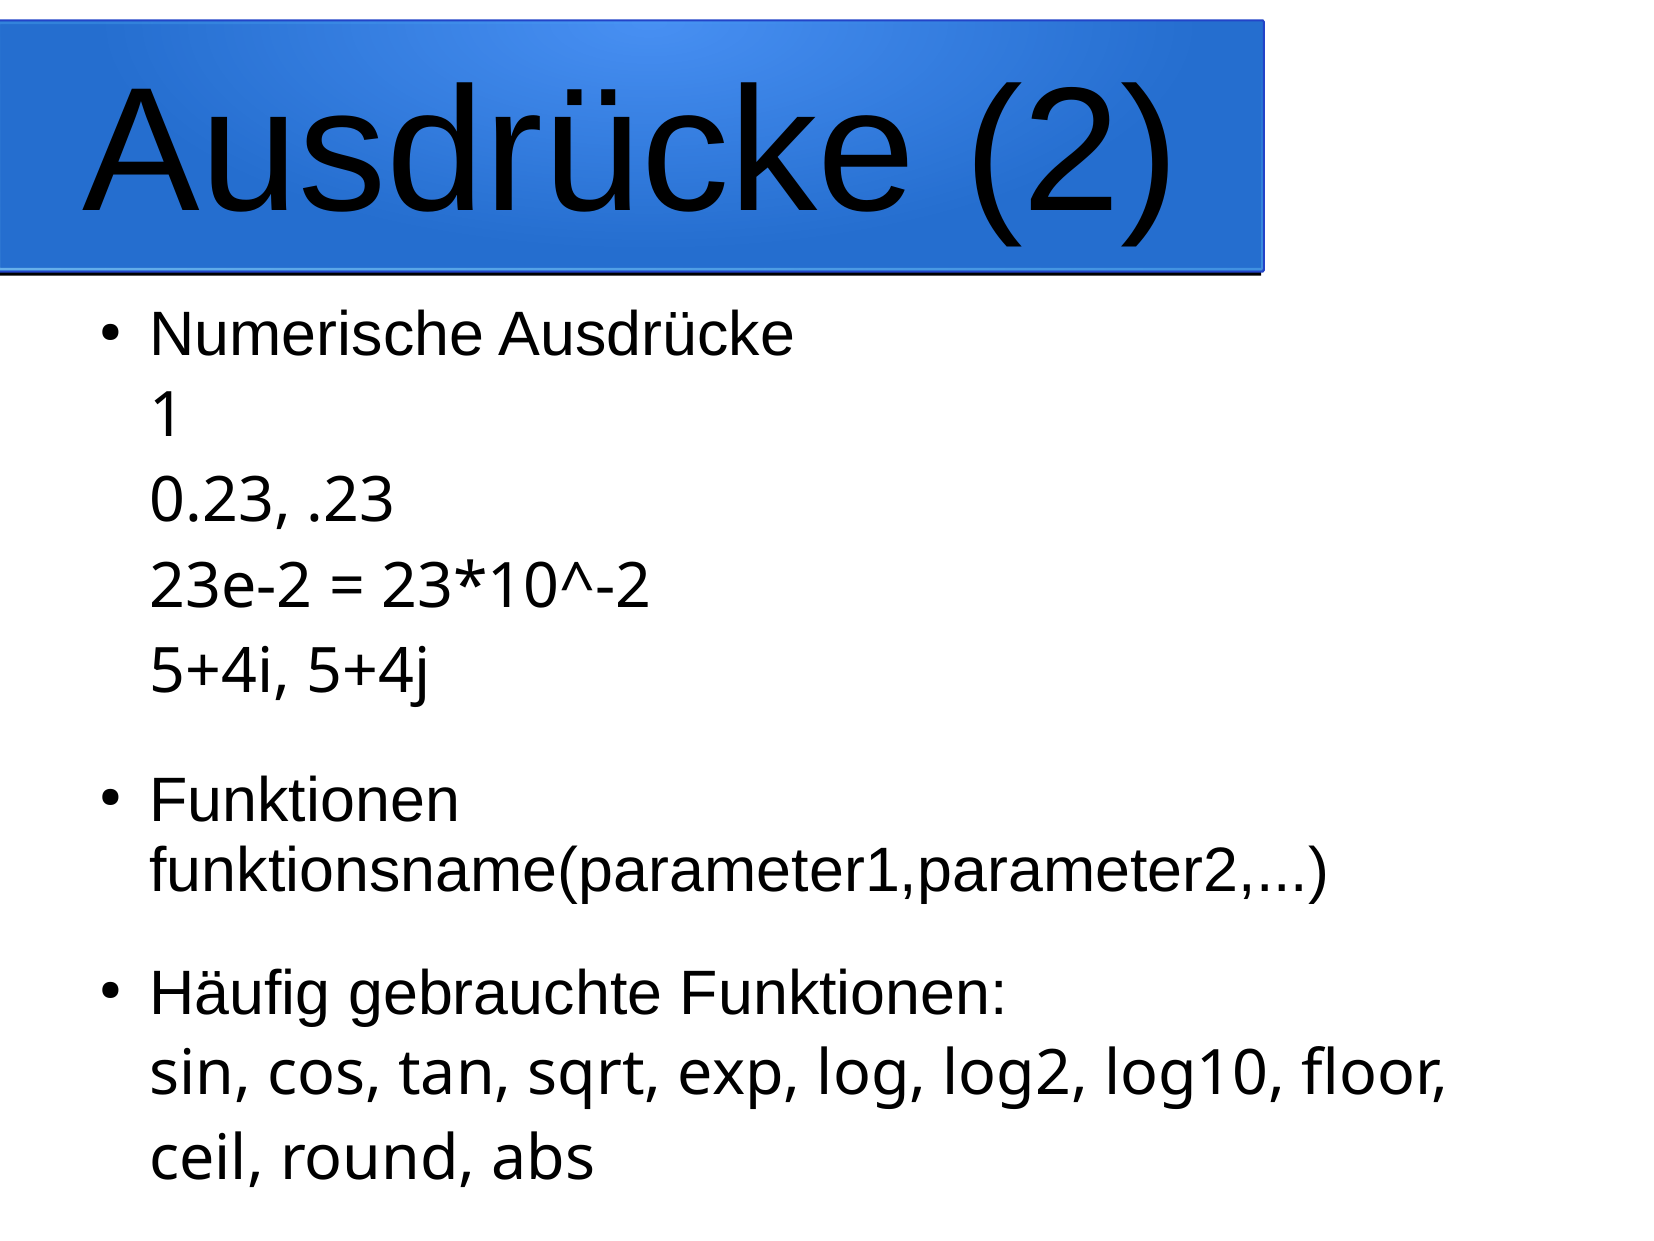

# Ausdrücke (2)
Numerische Ausdrücke
1
0.23, .23
23e-2 = 23*10^-2
5+4i, 5+4j
Funktionen
funktionsname(parameter1,parameter2,...)
Häufig gebrauchte Funktionen:
sin, cos, tan, sqrt, exp, log, log2, log10, floor, ceil, round, abs